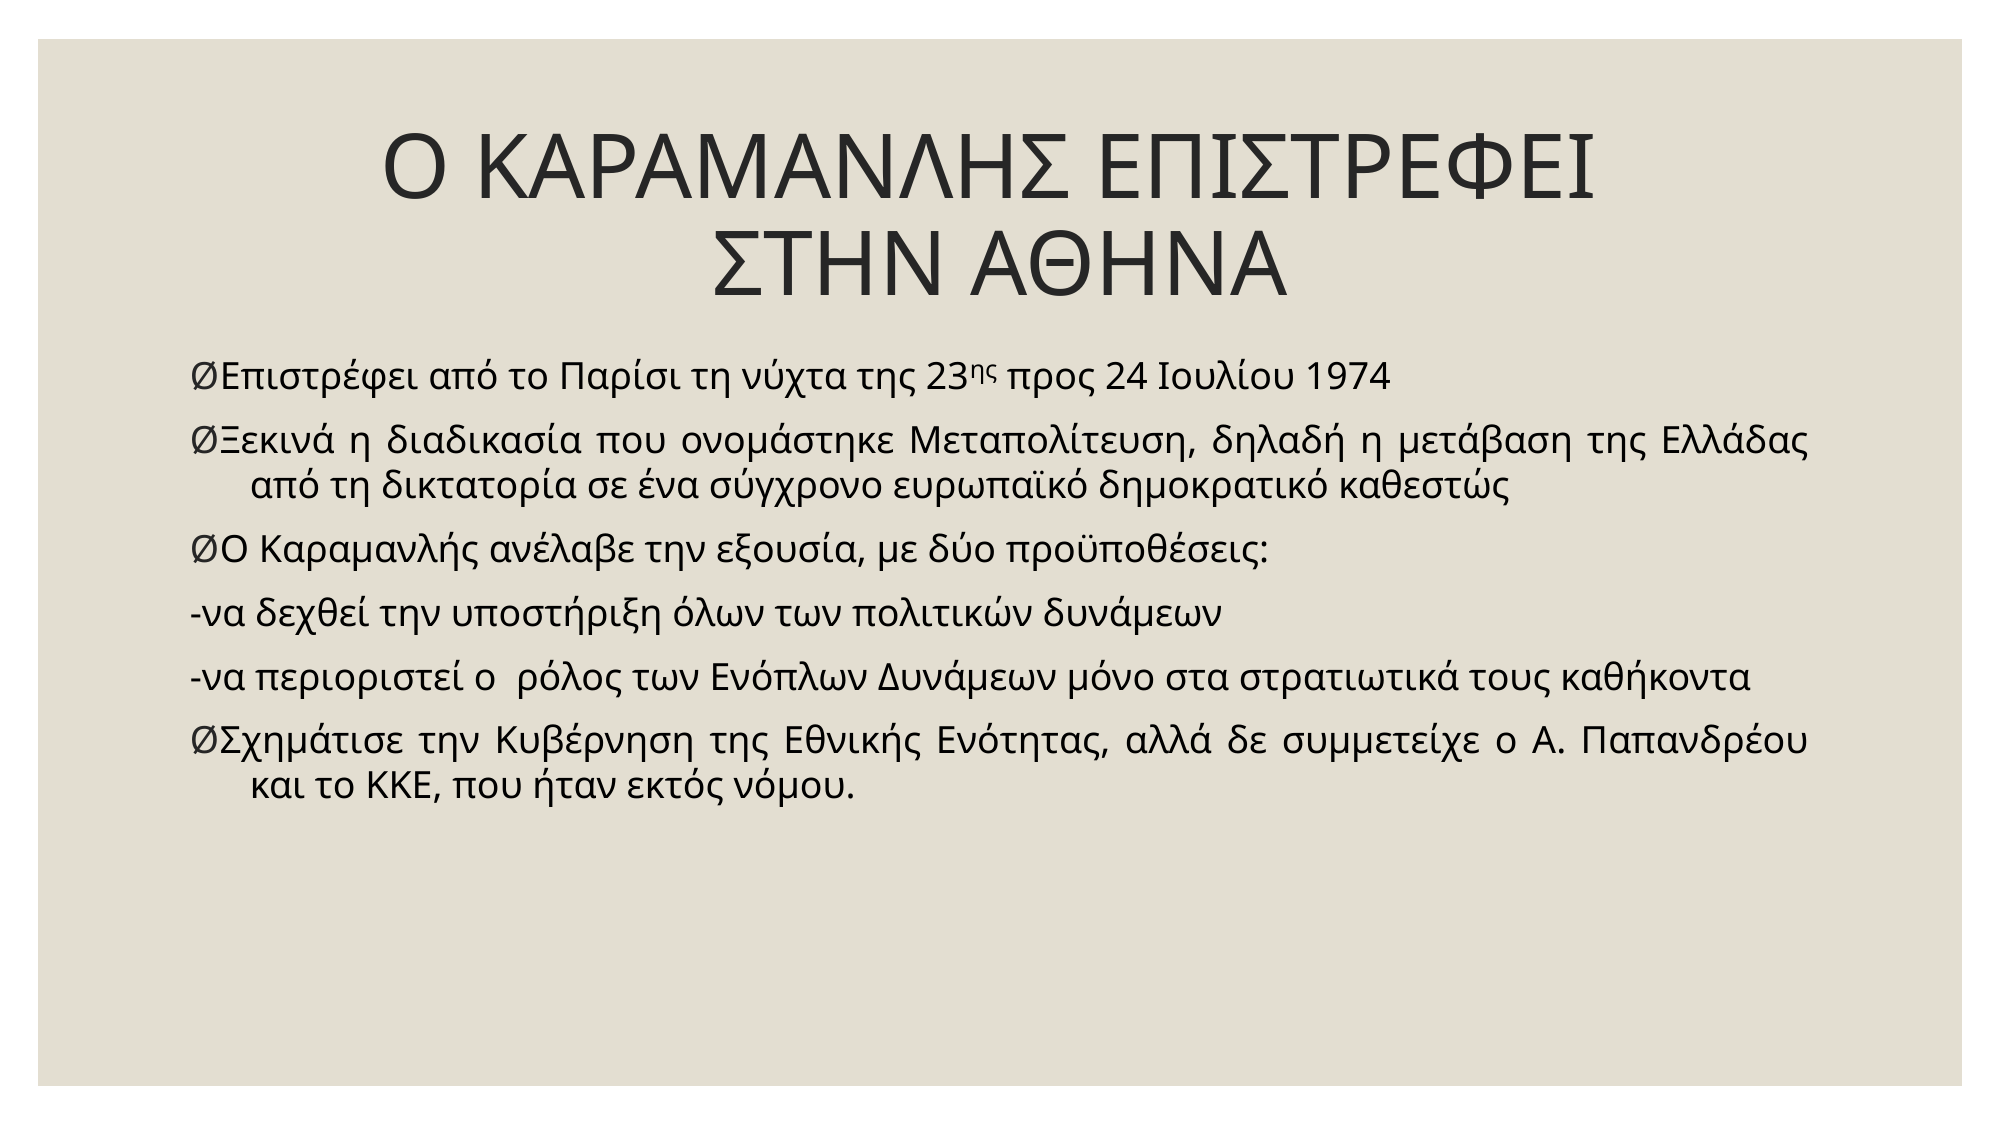

# Ο ΚΑΡΑΜΑΝΛΗΣ ΕΠΙΣΤΡΕΦΕΙ ΣΤΗΝ ΑΘΗΝΑ
Επιστρέφει από το Παρίσι τη νύχτα της 23ης προς 24 Ιουλίου 1974
Ξεκινά η διαδικασία που ονομάστηκε Μεταπολίτευση, δηλαδή η μετάβαση της Ελλάδας από τη δικτατορία σε ένα σύγχρονο ευρωπαϊκό δημοκρατικό καθεστώς
Ο Καραμανλής ανέλαβε την εξουσία, με δύο προϋποθέσεις:
-να δεχθεί την υποστήριξη όλων των πολιτικών δυνάμεων
-να περιοριστεί ο ρόλος των Ενόπλων Δυνάμεων μόνο στα στρατιωτικά τους καθήκοντα
Σχημάτισε την Κυβέρνηση της Εθνικής Ενότητας, αλλά δε συμμετείχε ο Α. Παπανδρέου και το ΚΚΕ, που ήταν εκτός νόμου.